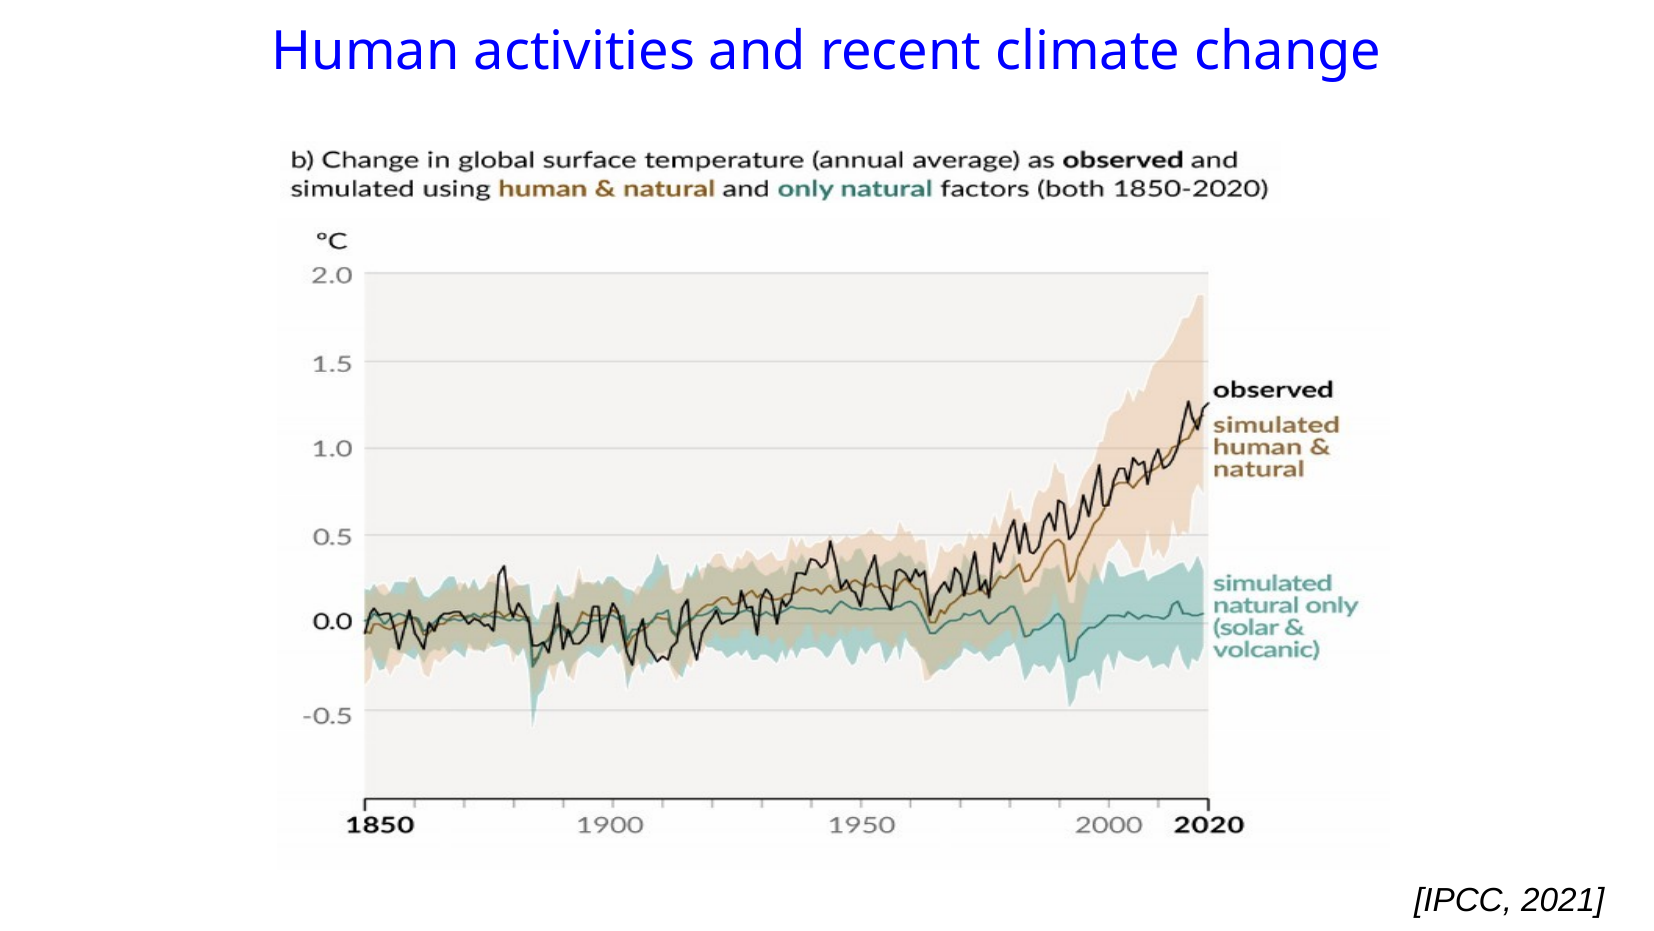

Human activities and recent climate change
[IPCC, 2021]